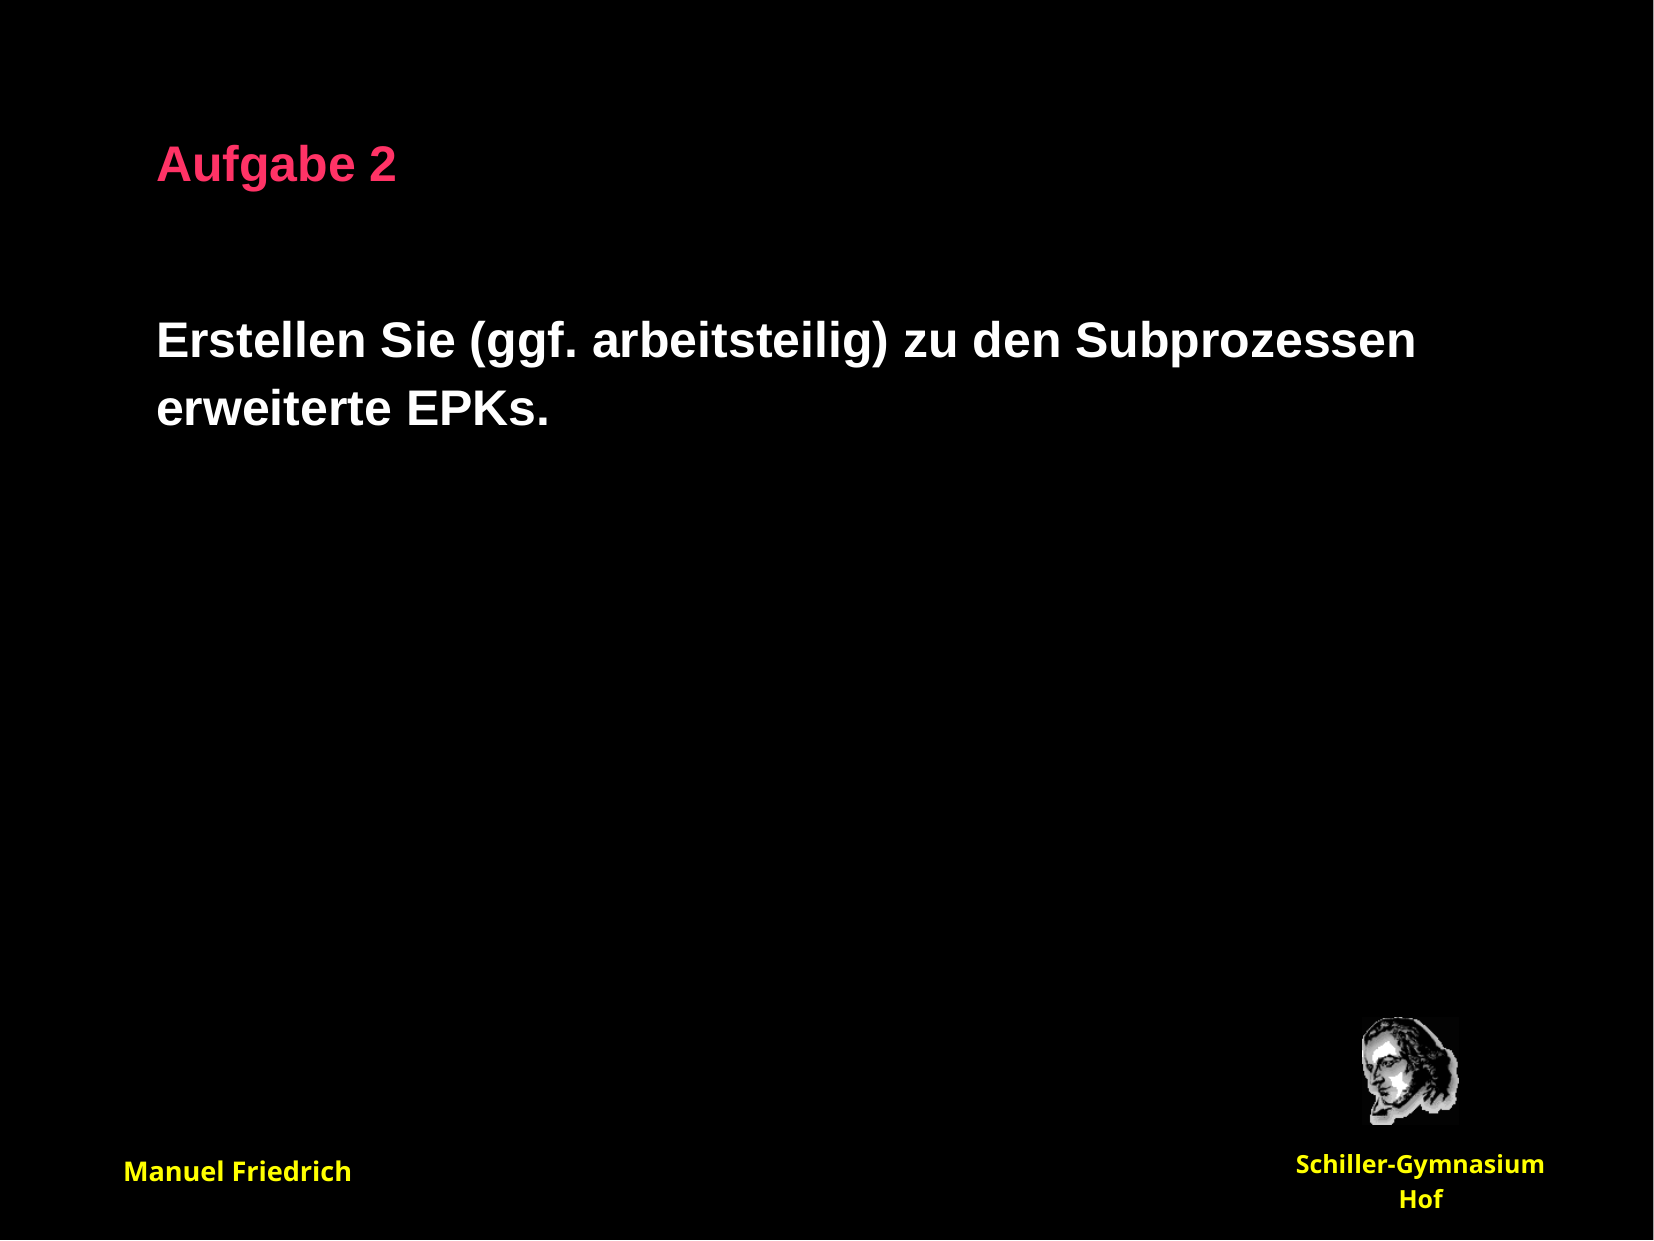

Aufgabe 2
Erstellen Sie (ggf. arbeitsteilig) zu den Subprozessen
erweiterte EPKs.
Schiller-Gymnasium
Hof
Manuel Friedrich